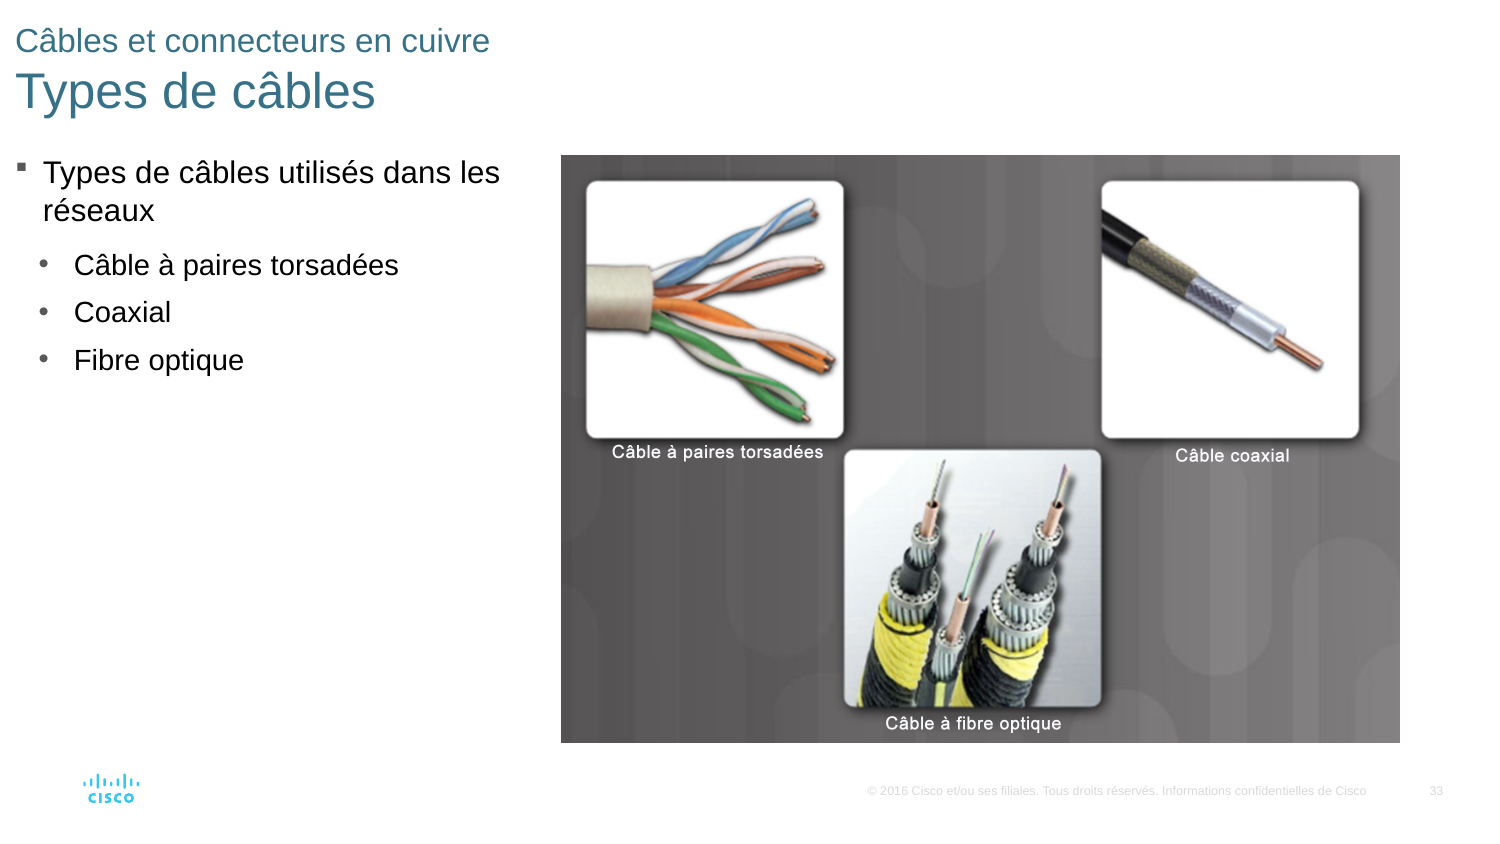

# Câbles et connecteurs en cuivre Types de câbles
Types de câbles utilisés dans les réseaux
Câble à paires torsadées
Coaxial
Fibre optique